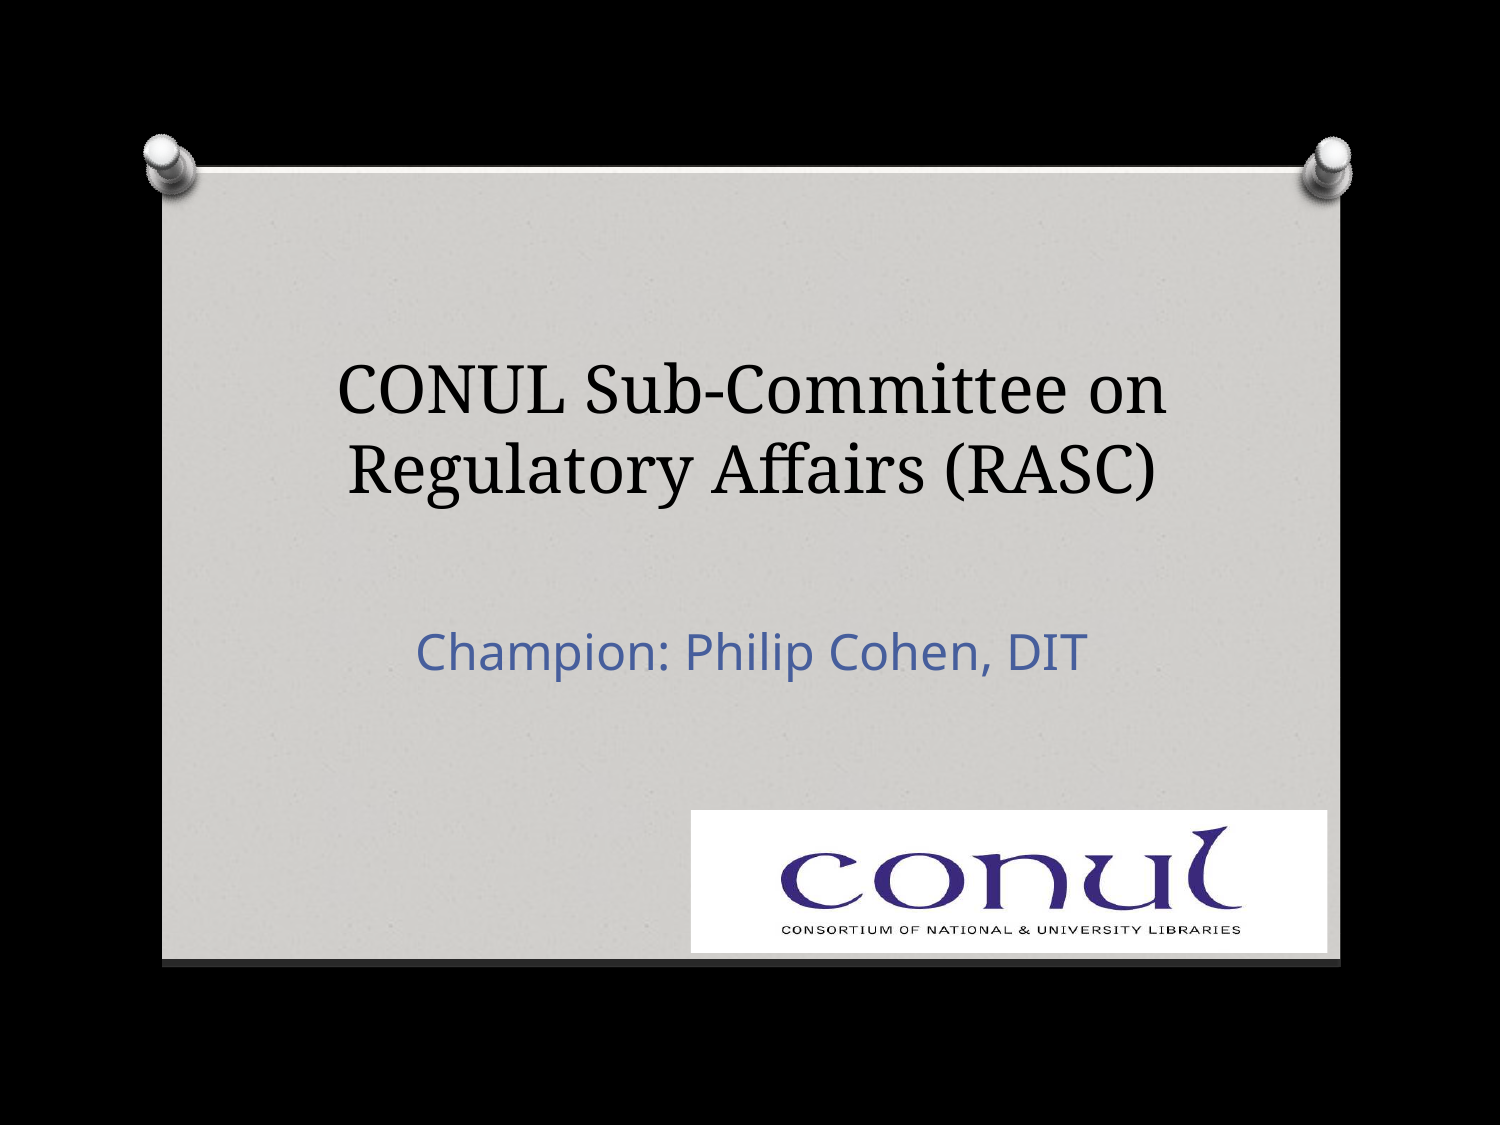

# CONUL Sub-Committee on Regulatory Affairs (RASC)
Champion: Philip Cohen, DIT